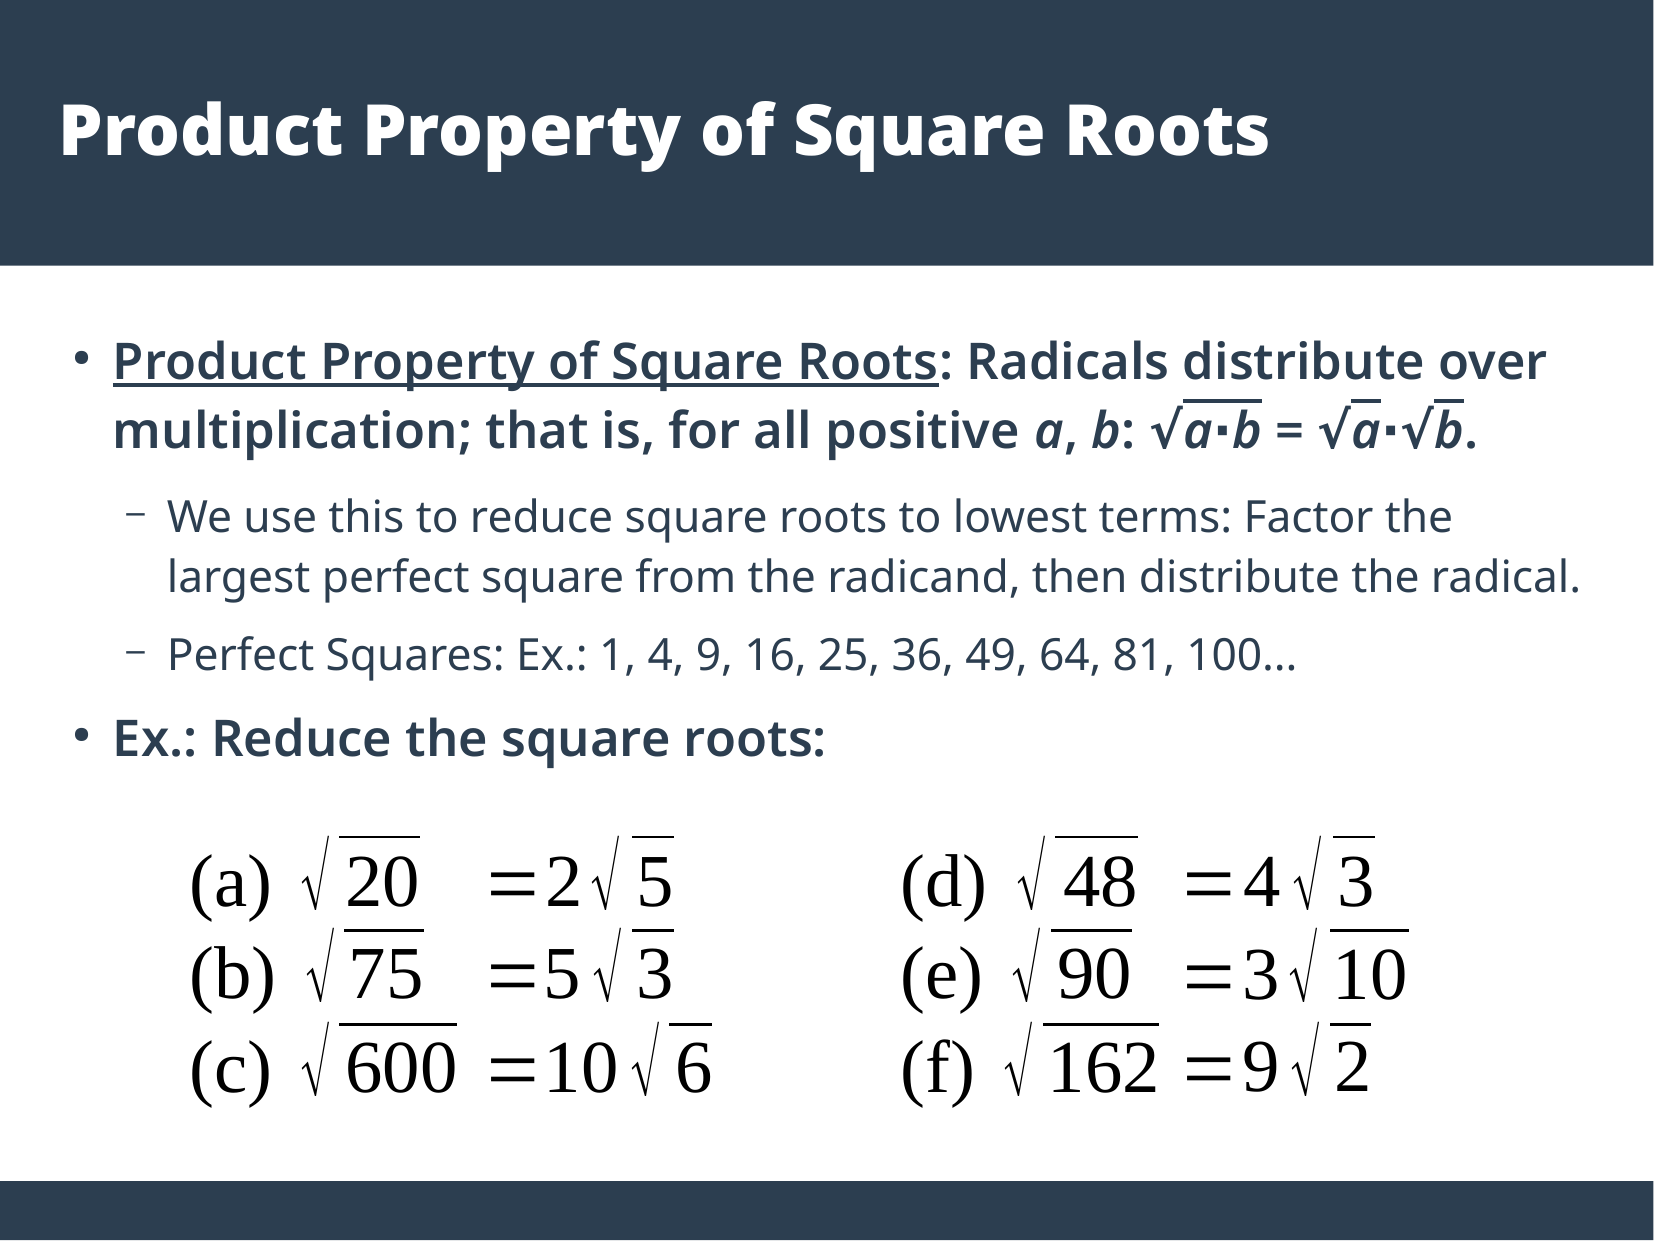

# Product Property of Square Roots
Product Property of Square Roots: Radicals distribute over multiplication; that is, for all positive a, b: √a∙b = √a∙√b.
We use this to reduce square roots to lowest terms: Factor the largest perfect square from the radicand, then distribute the radical.
Perfect Squares: Ex.: 1, 4, 9, 16, 25, 36, 49, 64, 81, 100...
Ex.: Reduce the square roots: